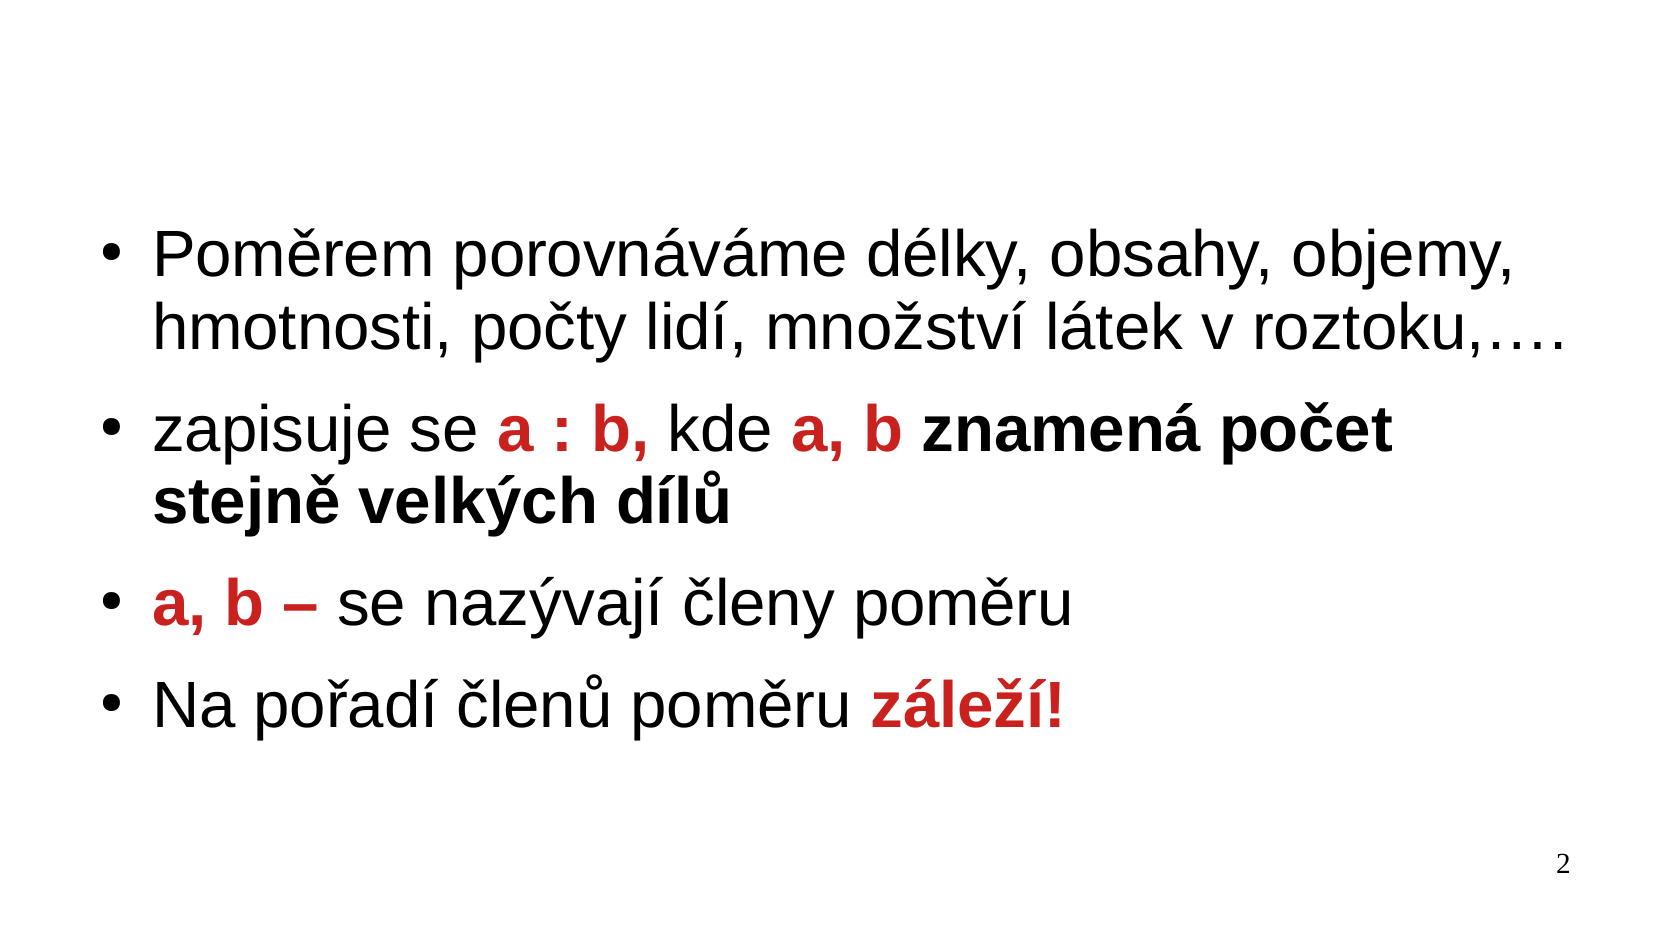

#
Poměrem porovnáváme délky, obsahy, objemy, hmotnosti, počty lidí, množství látek v roztoku,….
zapisuje se a : b, kde a, b znamená počet stejně velkých dílů
a, b – se nazývají členy poměru
Na pořadí členů poměru záleží!
2